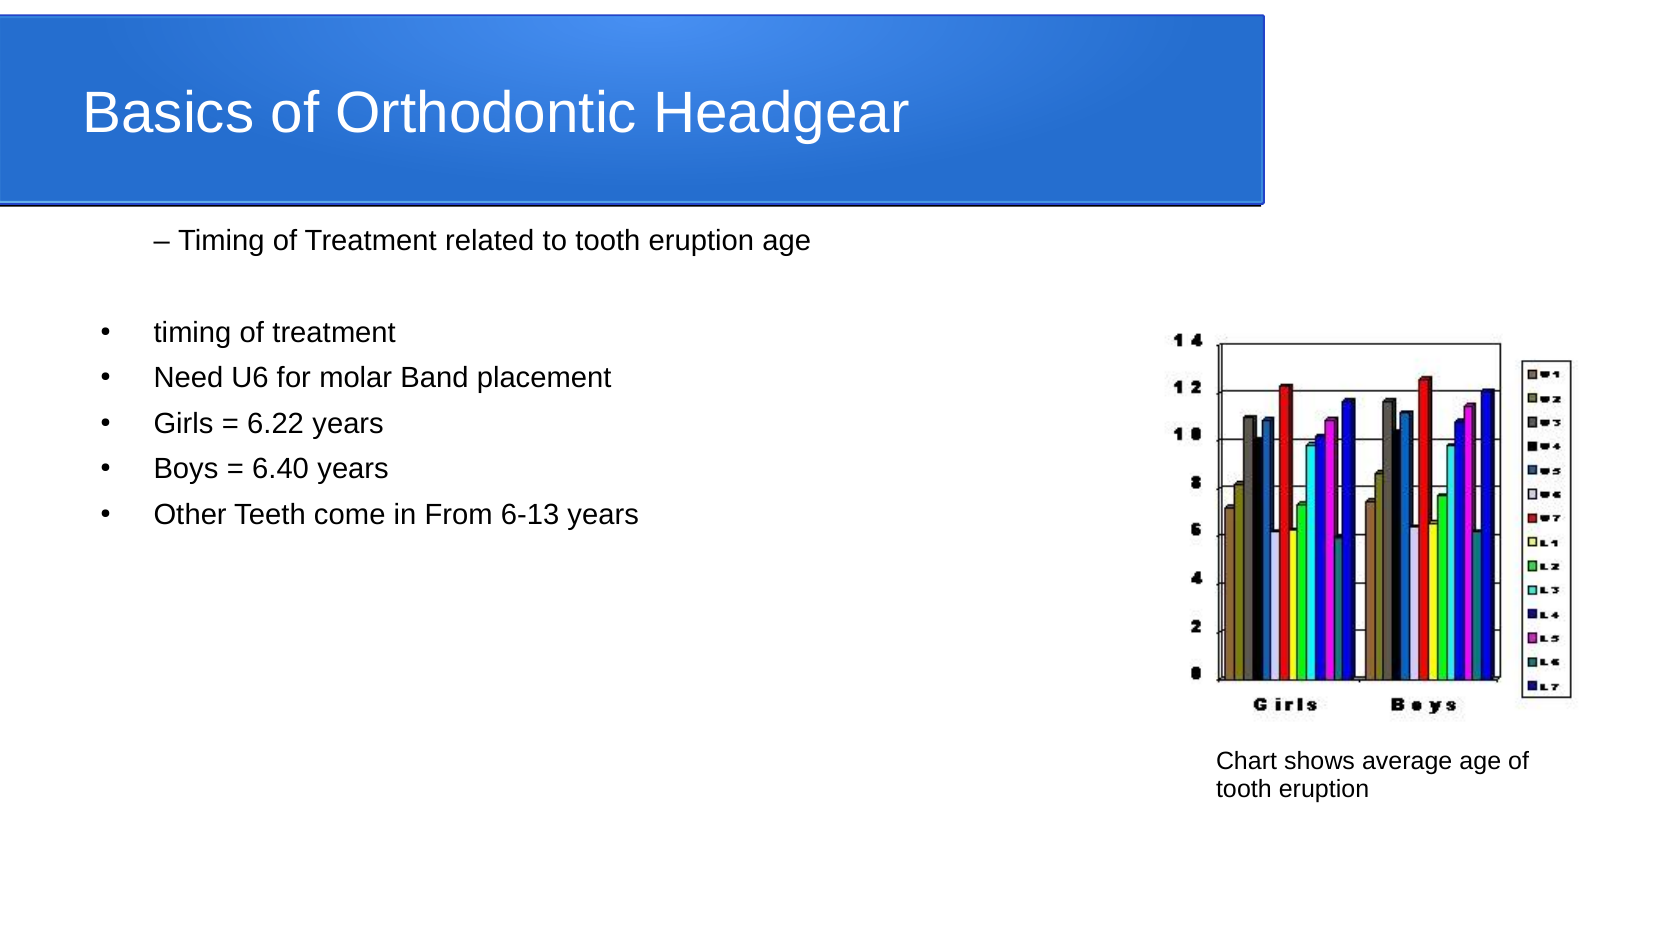

# Basics of Orthodontic Headgear
– Timing of Treatment related to tooth eruption age
timing of treatment
Need U6 for molar Band placement
Girls = 6.22 years
Boys = 6.40 years
Other Teeth come in From 6-13 years
Chart shows average age of
tooth eruption